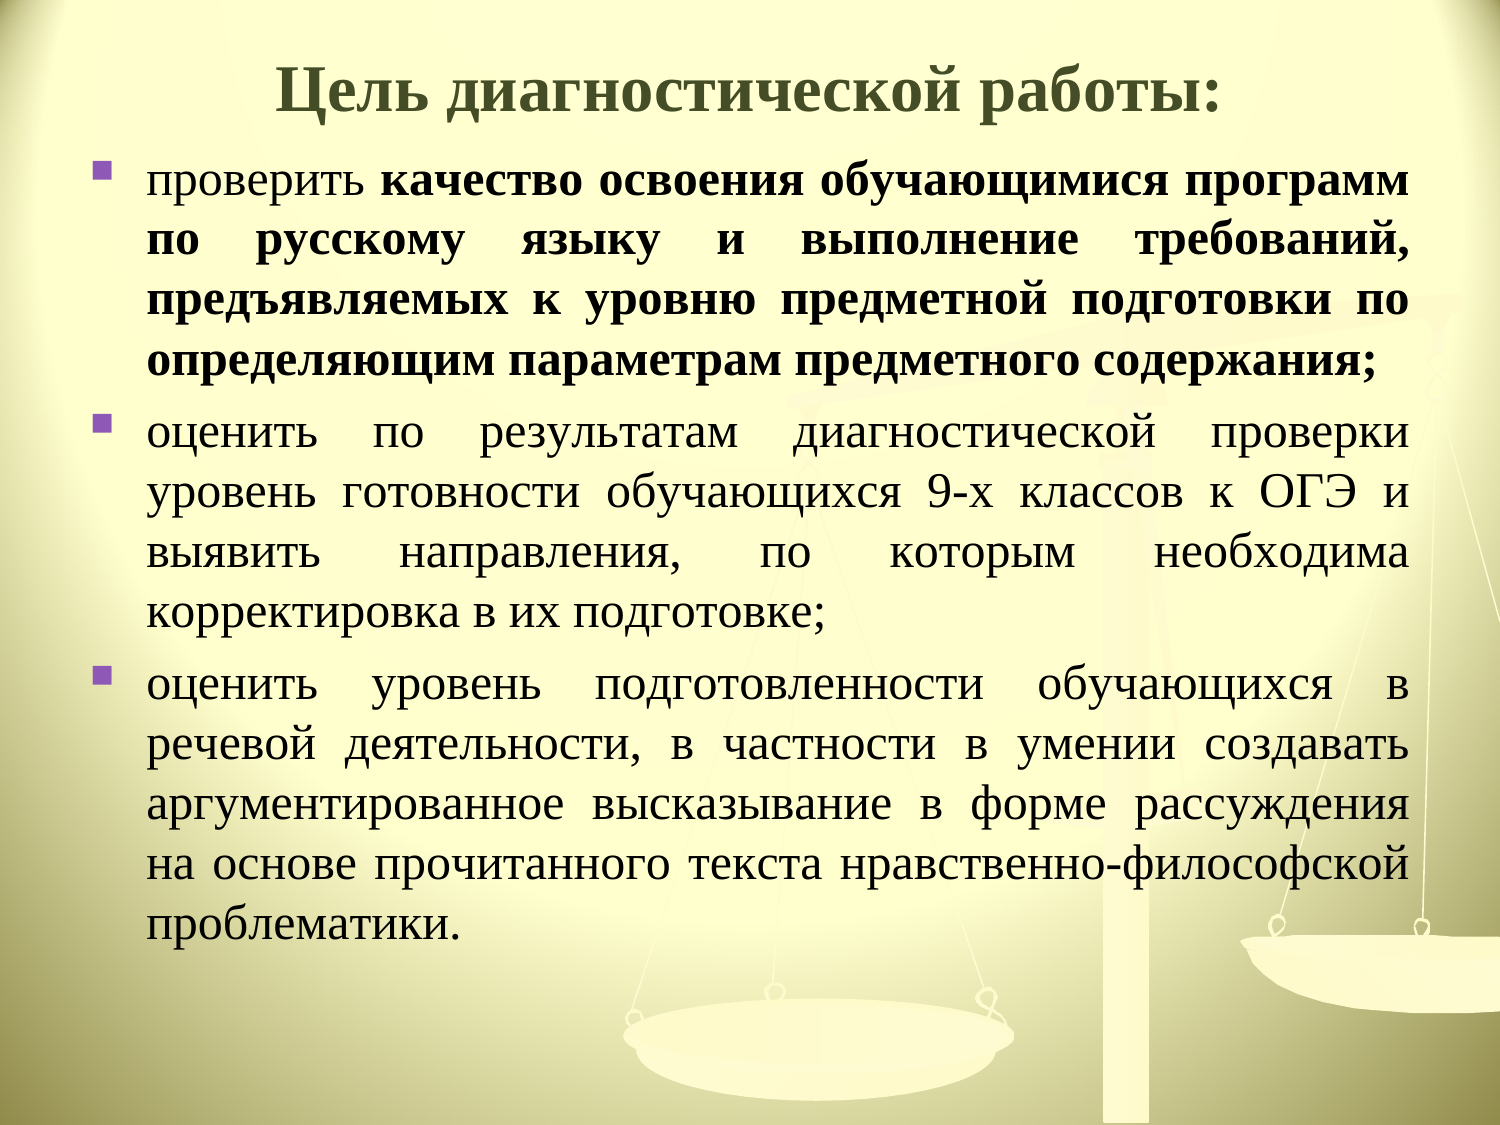

# Цель диагностической работы:
проверить качество освоения обучающимися программ по русскому языку и выполнение требований, предъявляемых к уровню предметной подготовки по определяющим параметрам предметного содержания;
оценить по результатам диагностической проверки уровень готовности обучающихся 9-х классов к ОГЭ и выявить направления, по которым необходима корректировка в их подготовке;
оценить уровень подготовленности обучающихся в речевой деятельности, в частности в умении создавать аргументированное высказывание в форме рассуждения на основе прочитанного текста нравственно-философской проблематики.